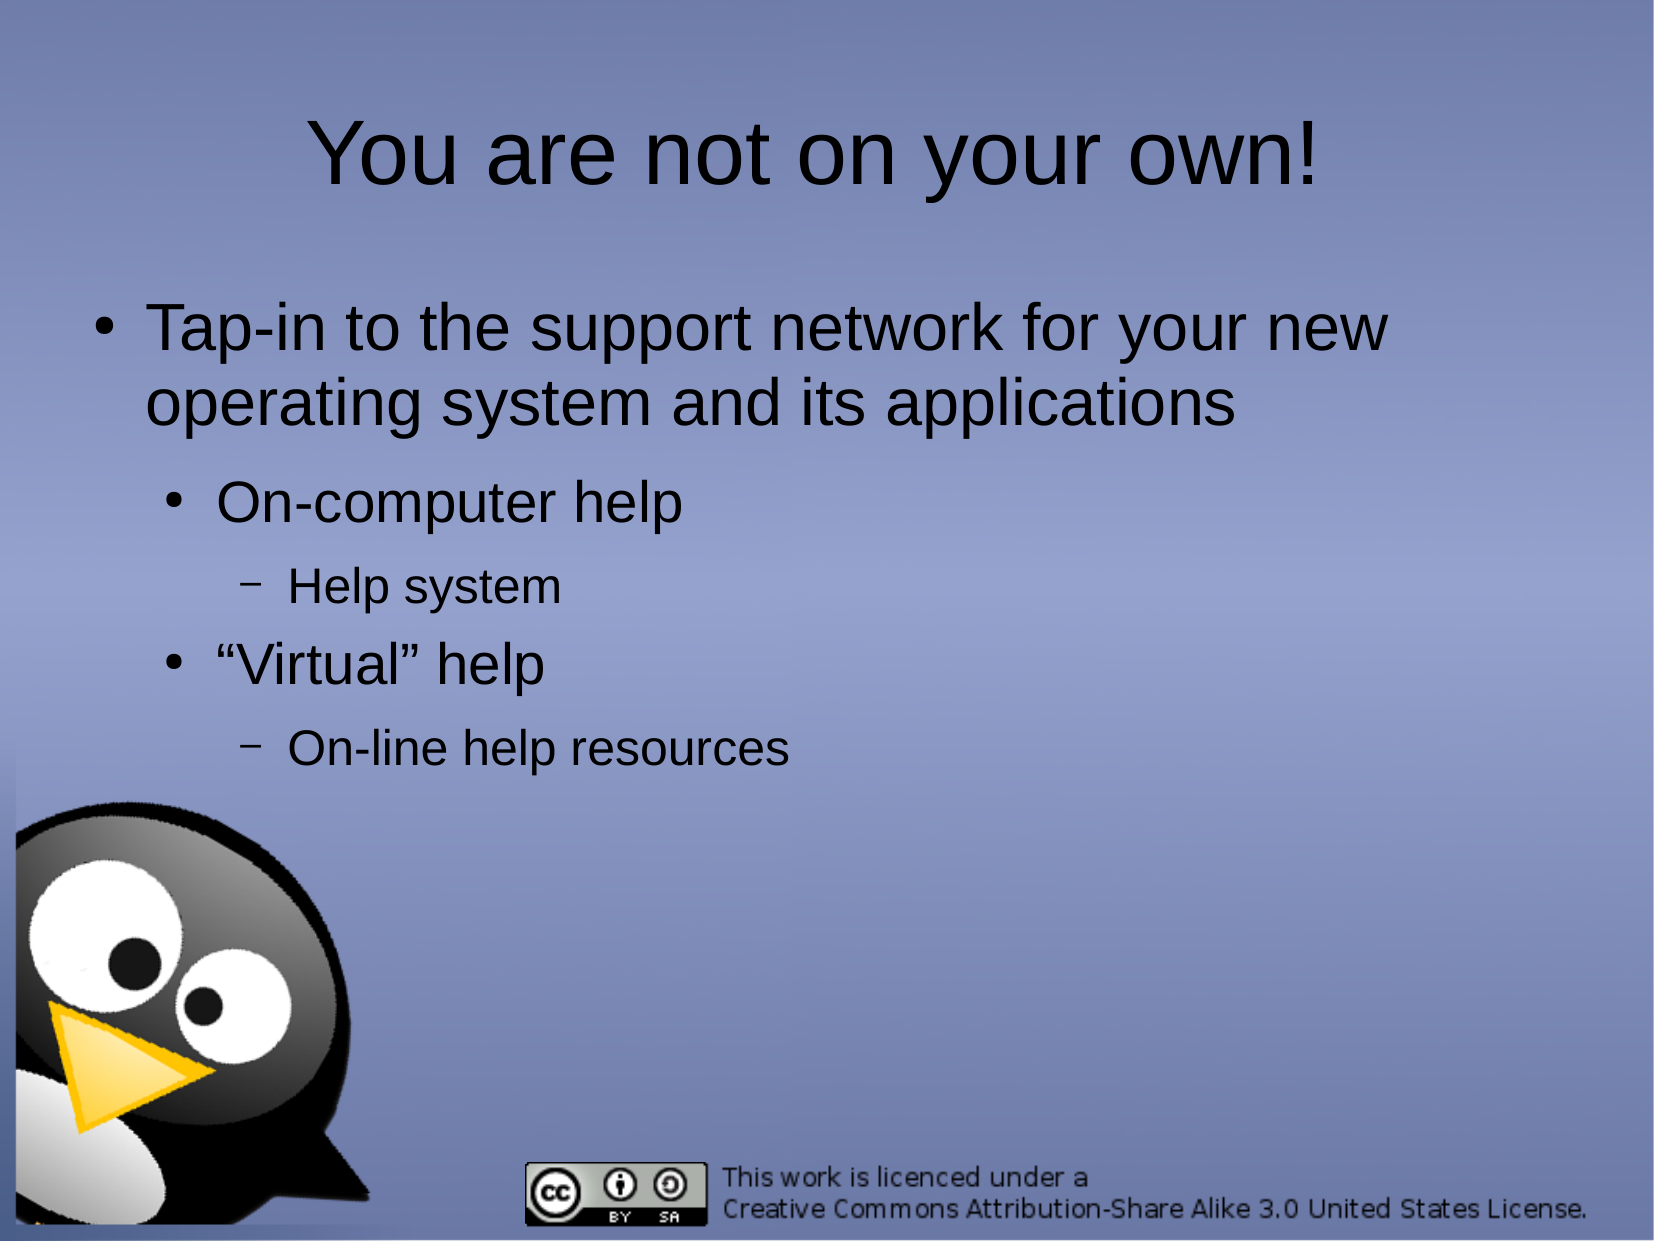

# You are not on your own!
Tap-in to the support network for your new operating system and its applications
On-computer help
Help system
“Virtual” help
On-line help resources